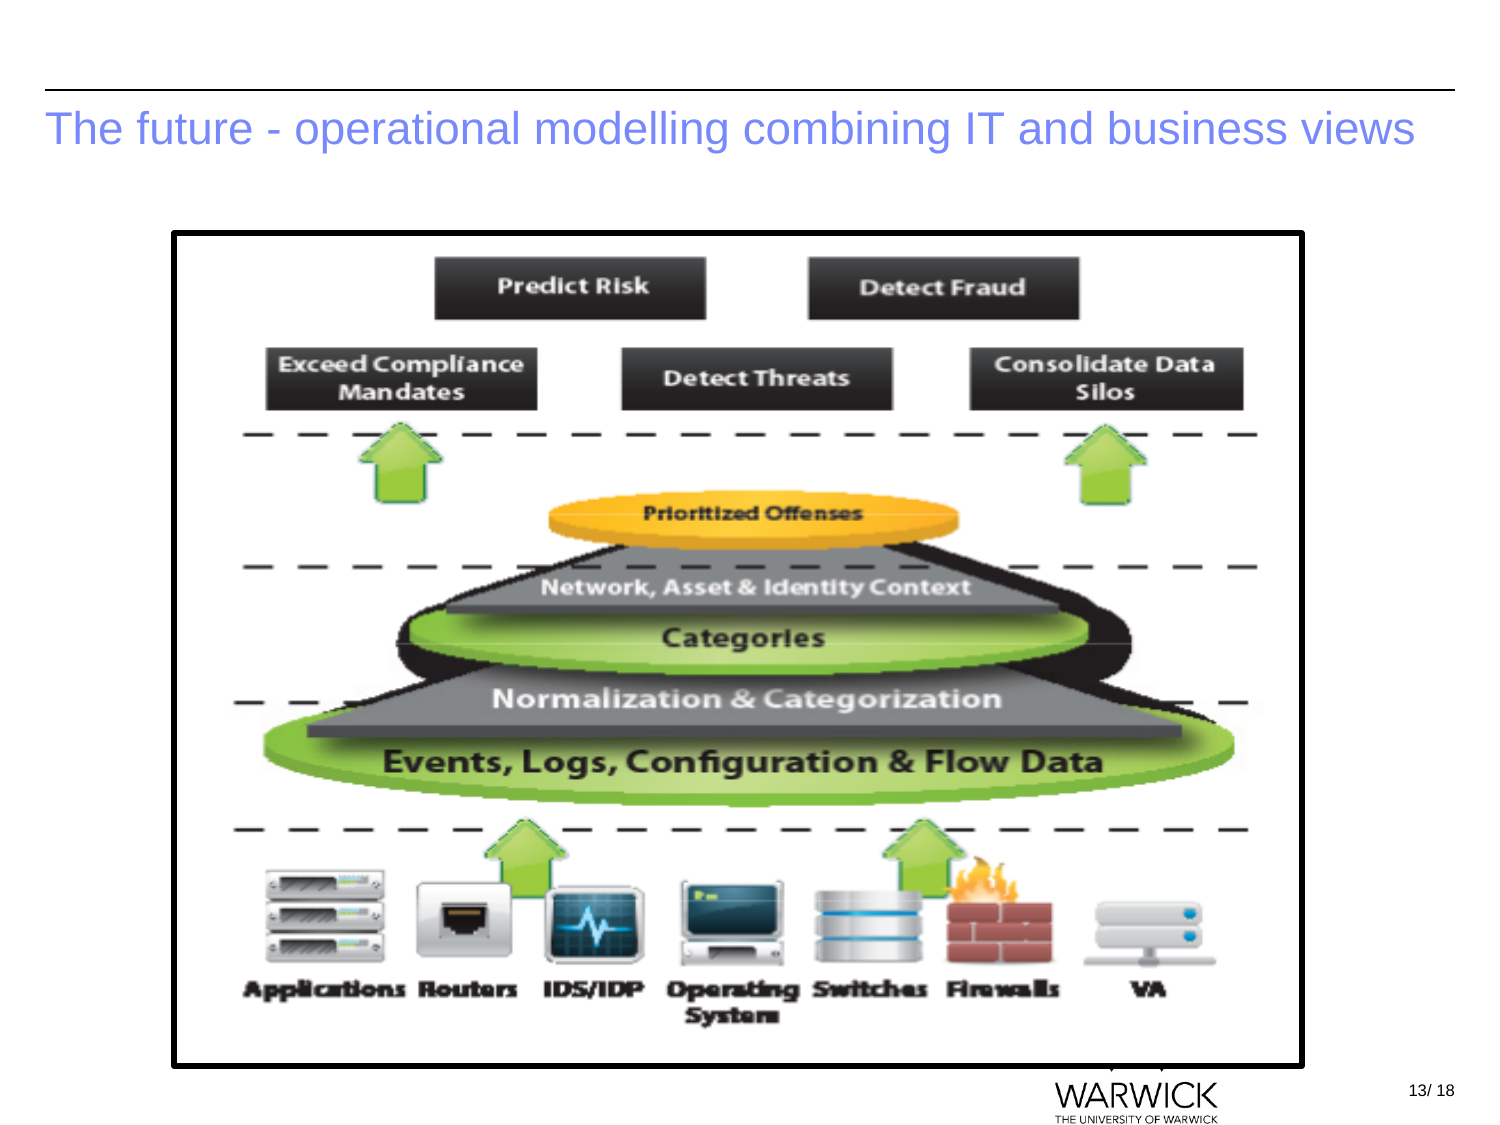

# The future - operational modelling combining IT and business views